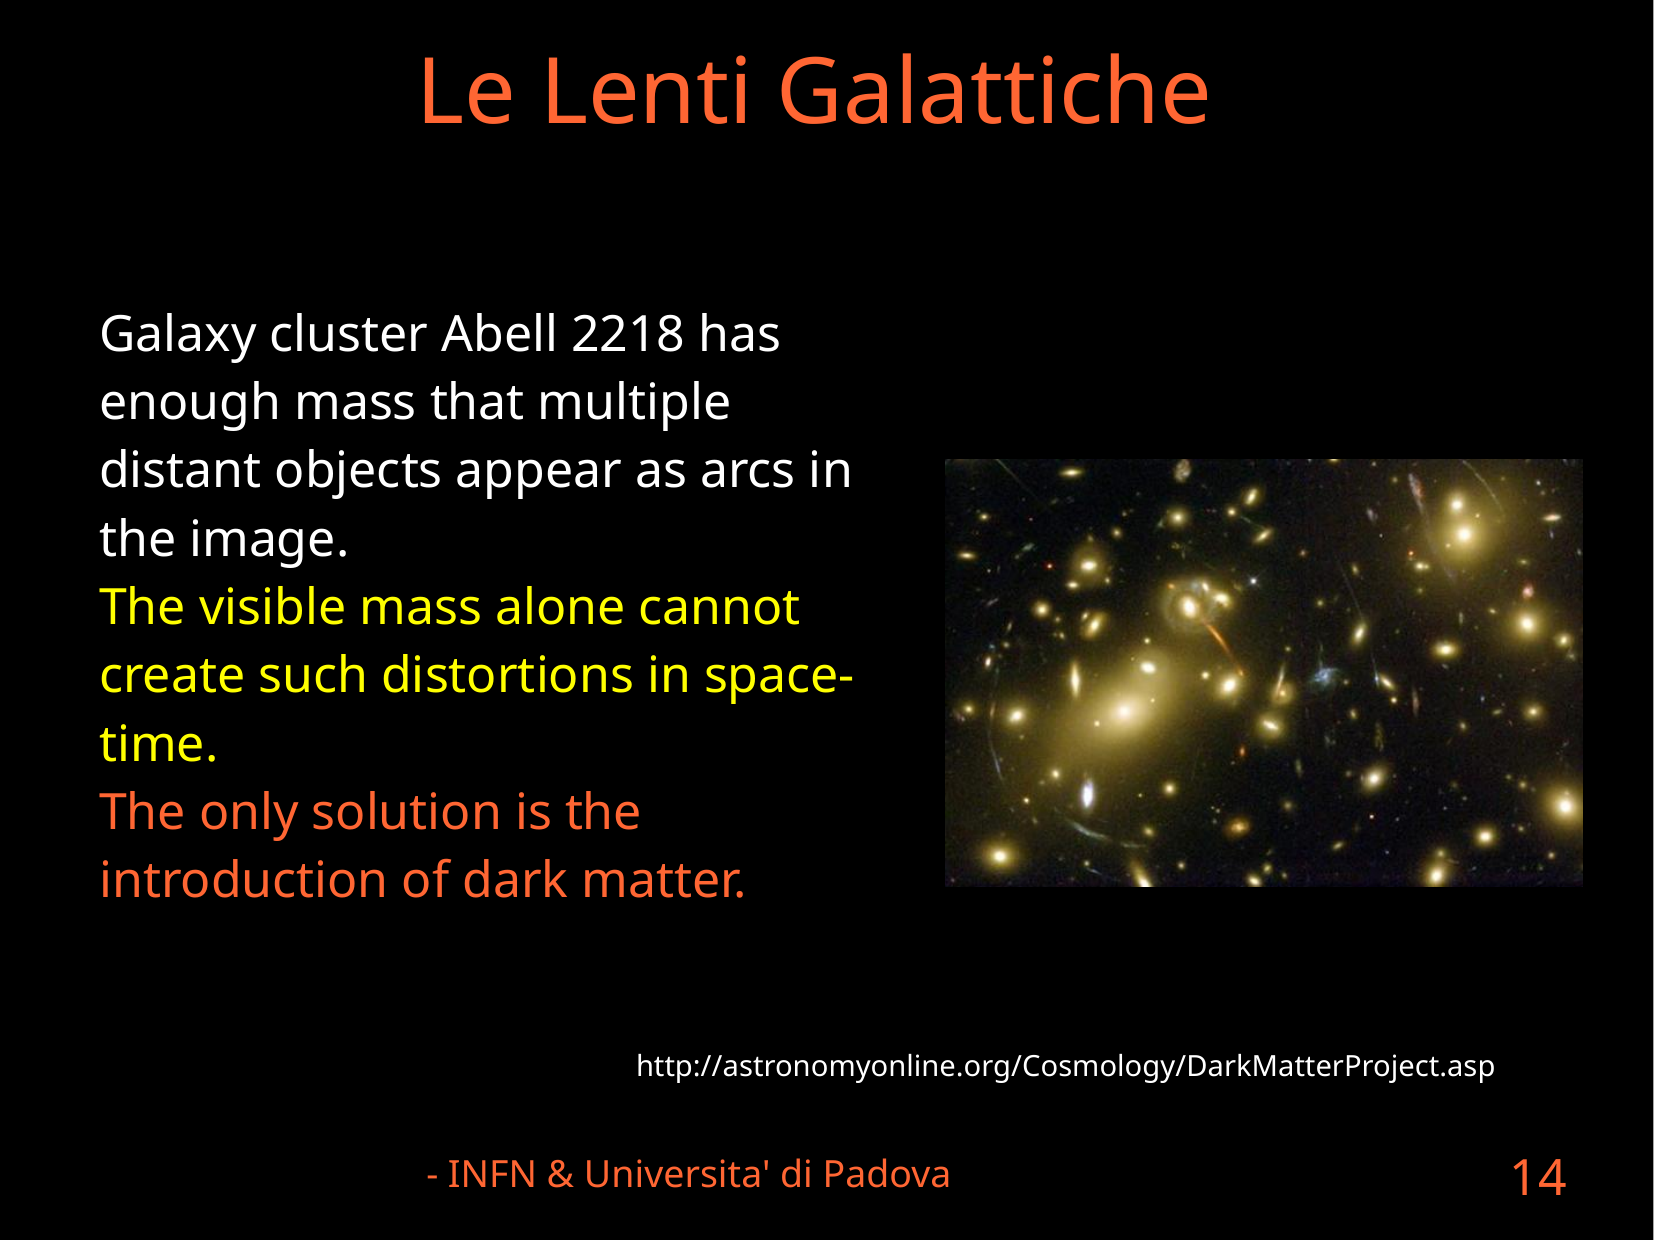

# Le Lenti Galattiche
Galaxy cluster Abell 2218 has enough mass that multiple distant objects appear as arcs in the image.
The visible mass alone cannot create such distortions in space-time.
The only solution is the introduction of dark matter.
http://astronomyonline.org/Cosmology/DarkMatterProject.asp